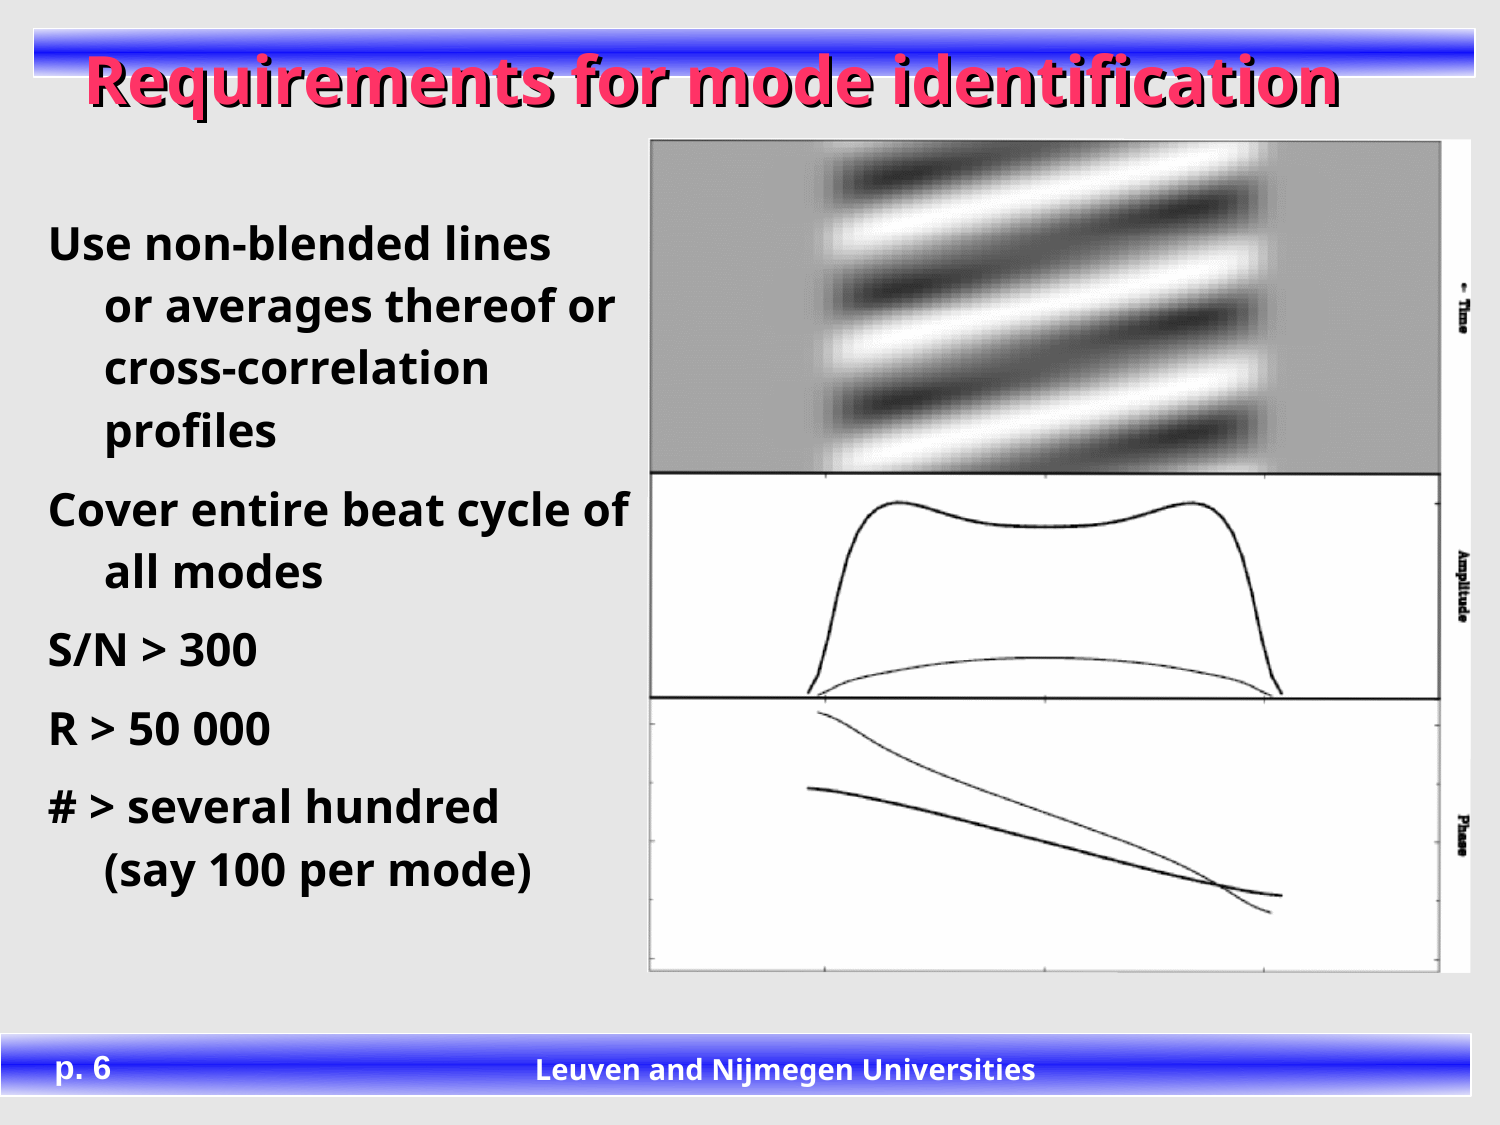

# Requirements for mode identification
Use non-blended lines
or averages thereof or cross-correlation
profiles
Cover entire beat cycle of all modes
S/N > 300
R > 50 000
# > several hundred (say 100 per mode)